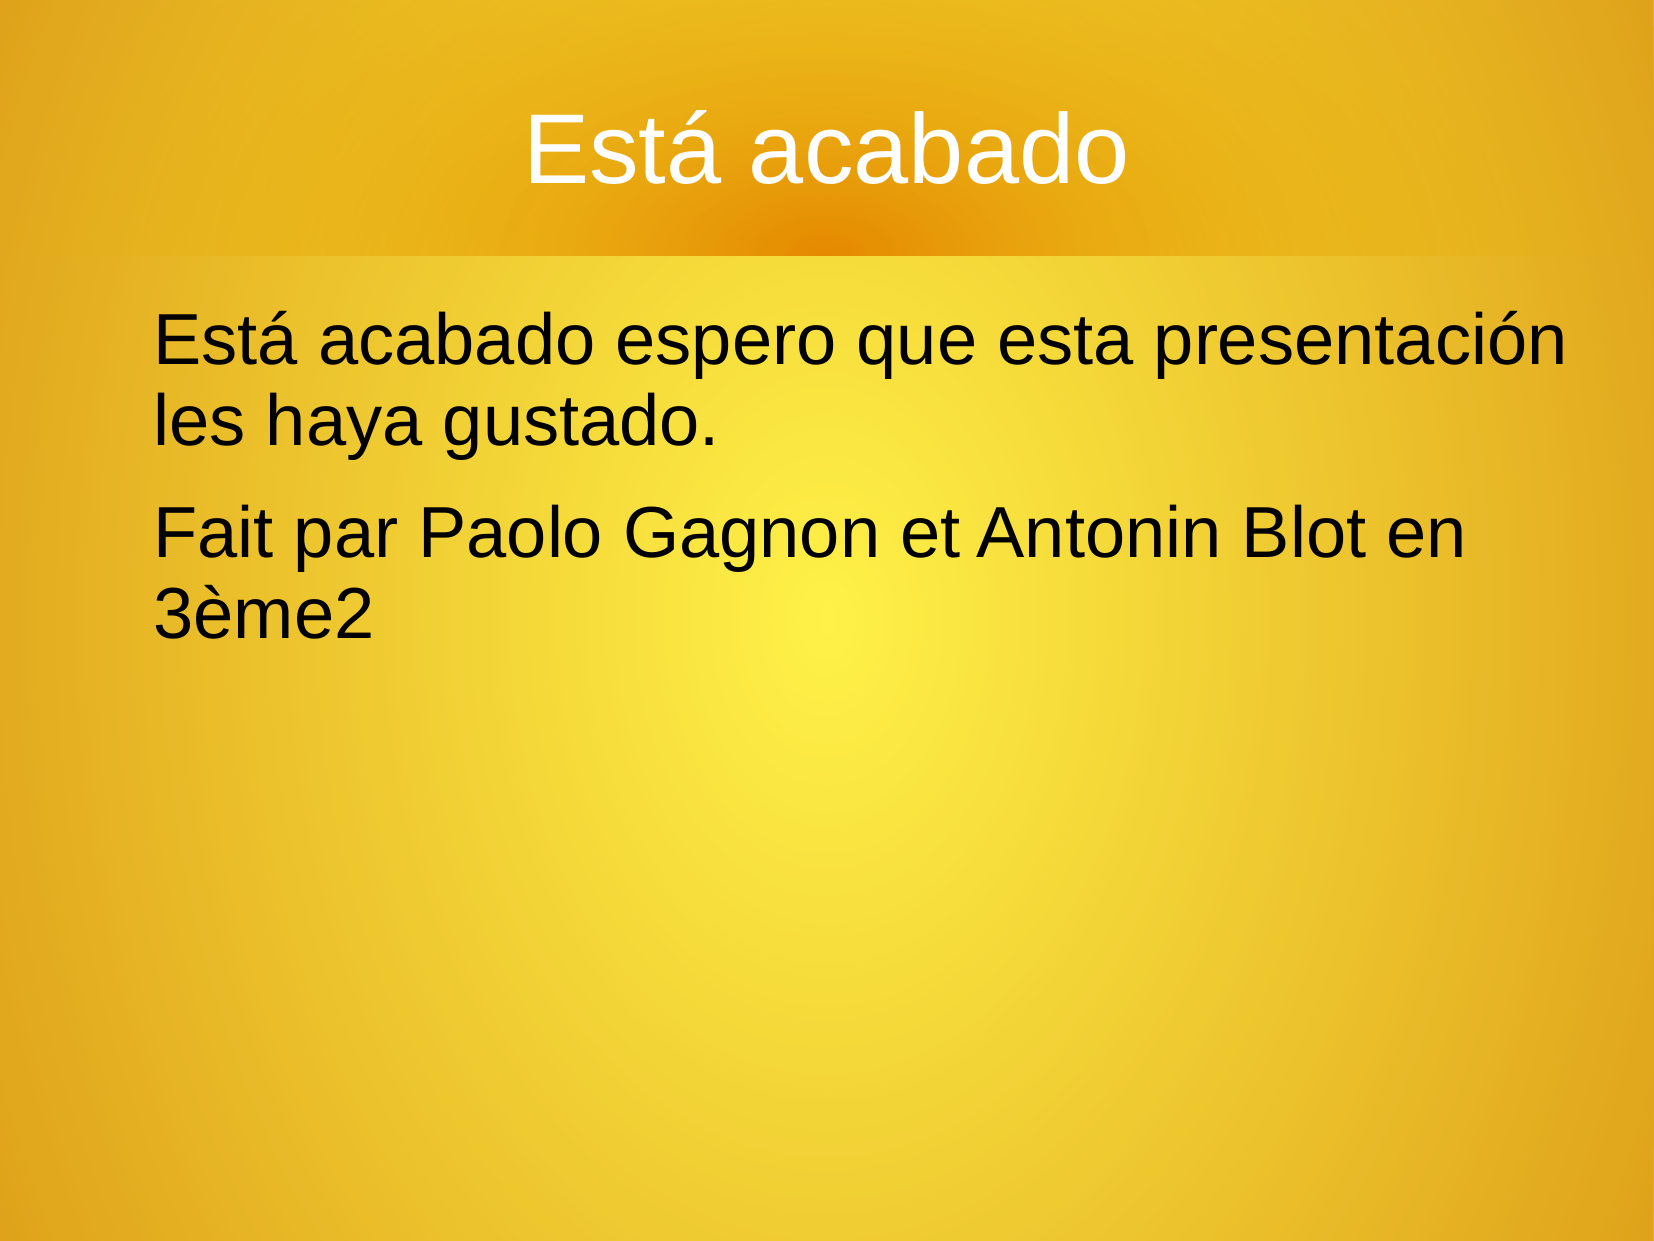

# Está acabado
Está acabado espero que esta presentación les haya gustado.
Fait par Paolo Gagnon et Antonin Blot en 3ème2